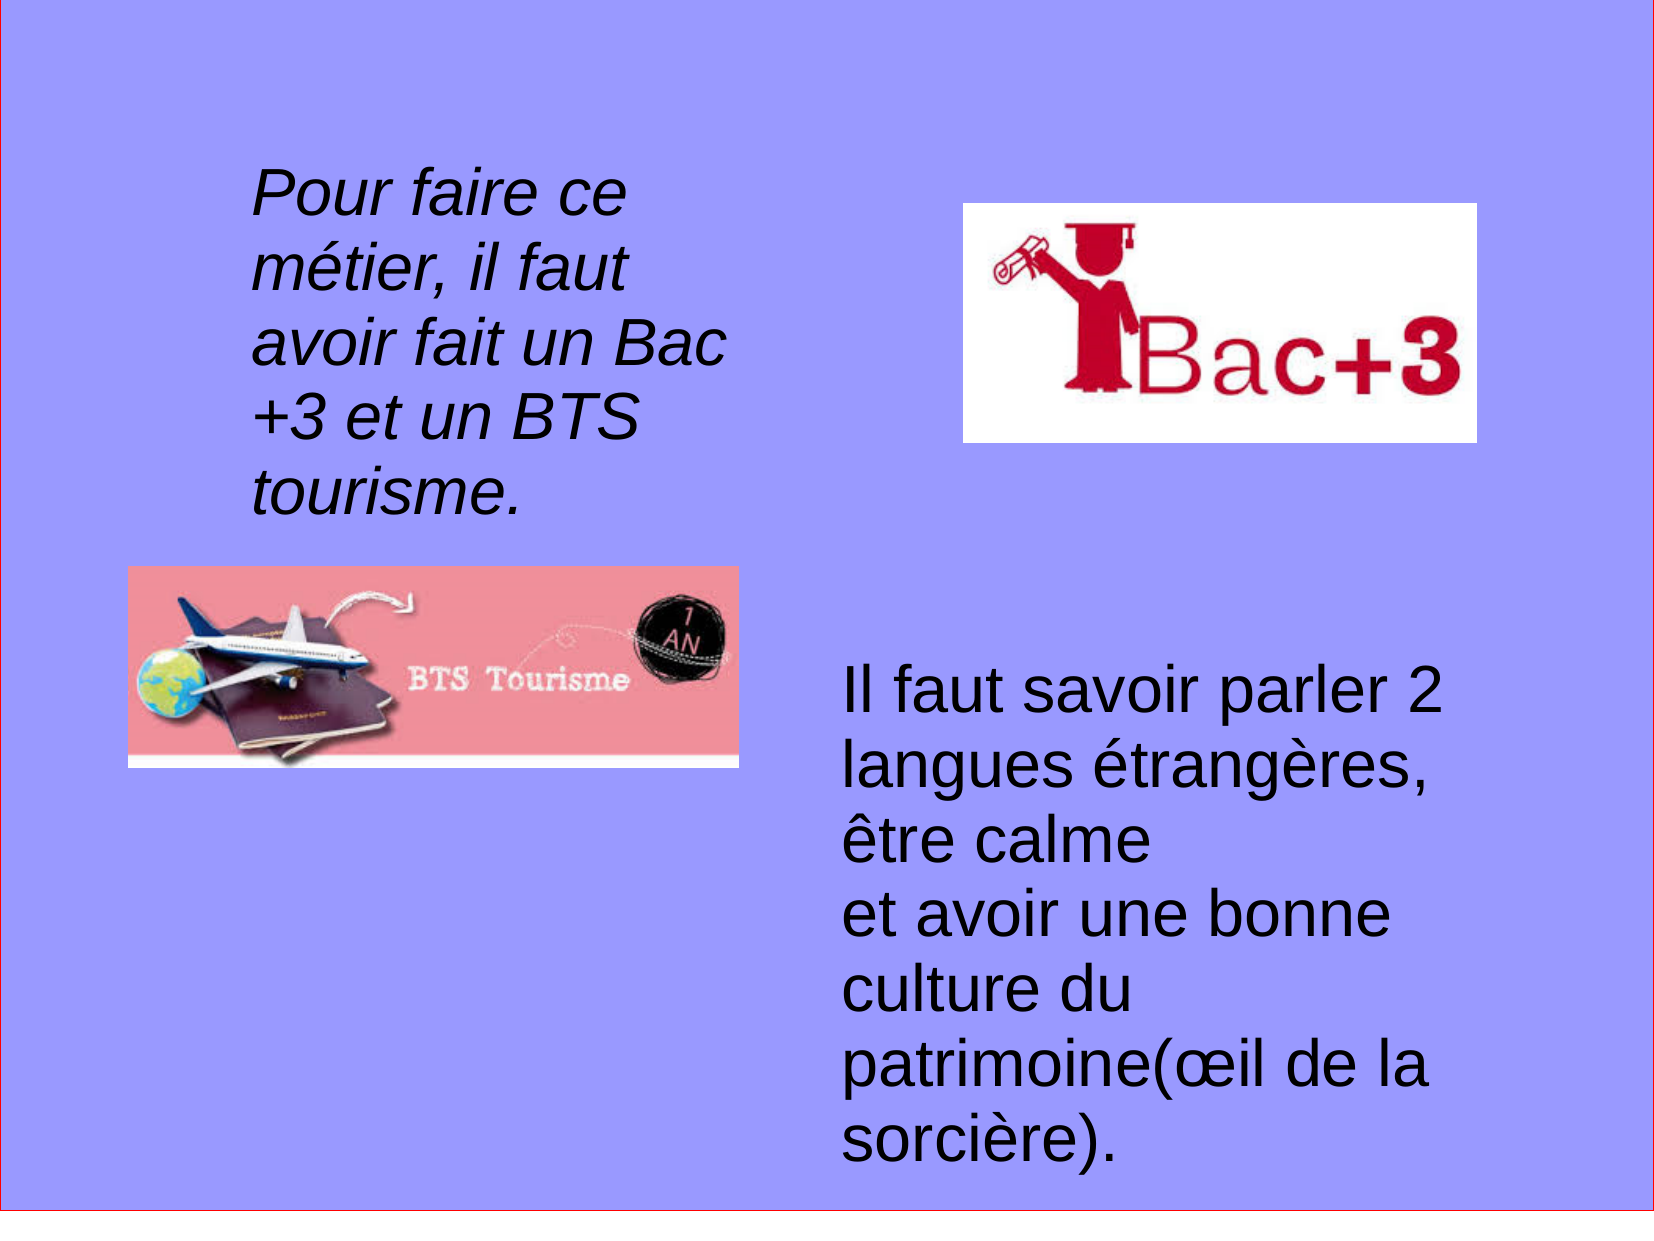

Pour faire ce métier, il faut avoir fait un Bac +3 et un BTS tourisme.
Il faut savoir parler 2 langues étrangères, être calme
et avoir une bonne culture du patrimoine(œil de la sorcière).